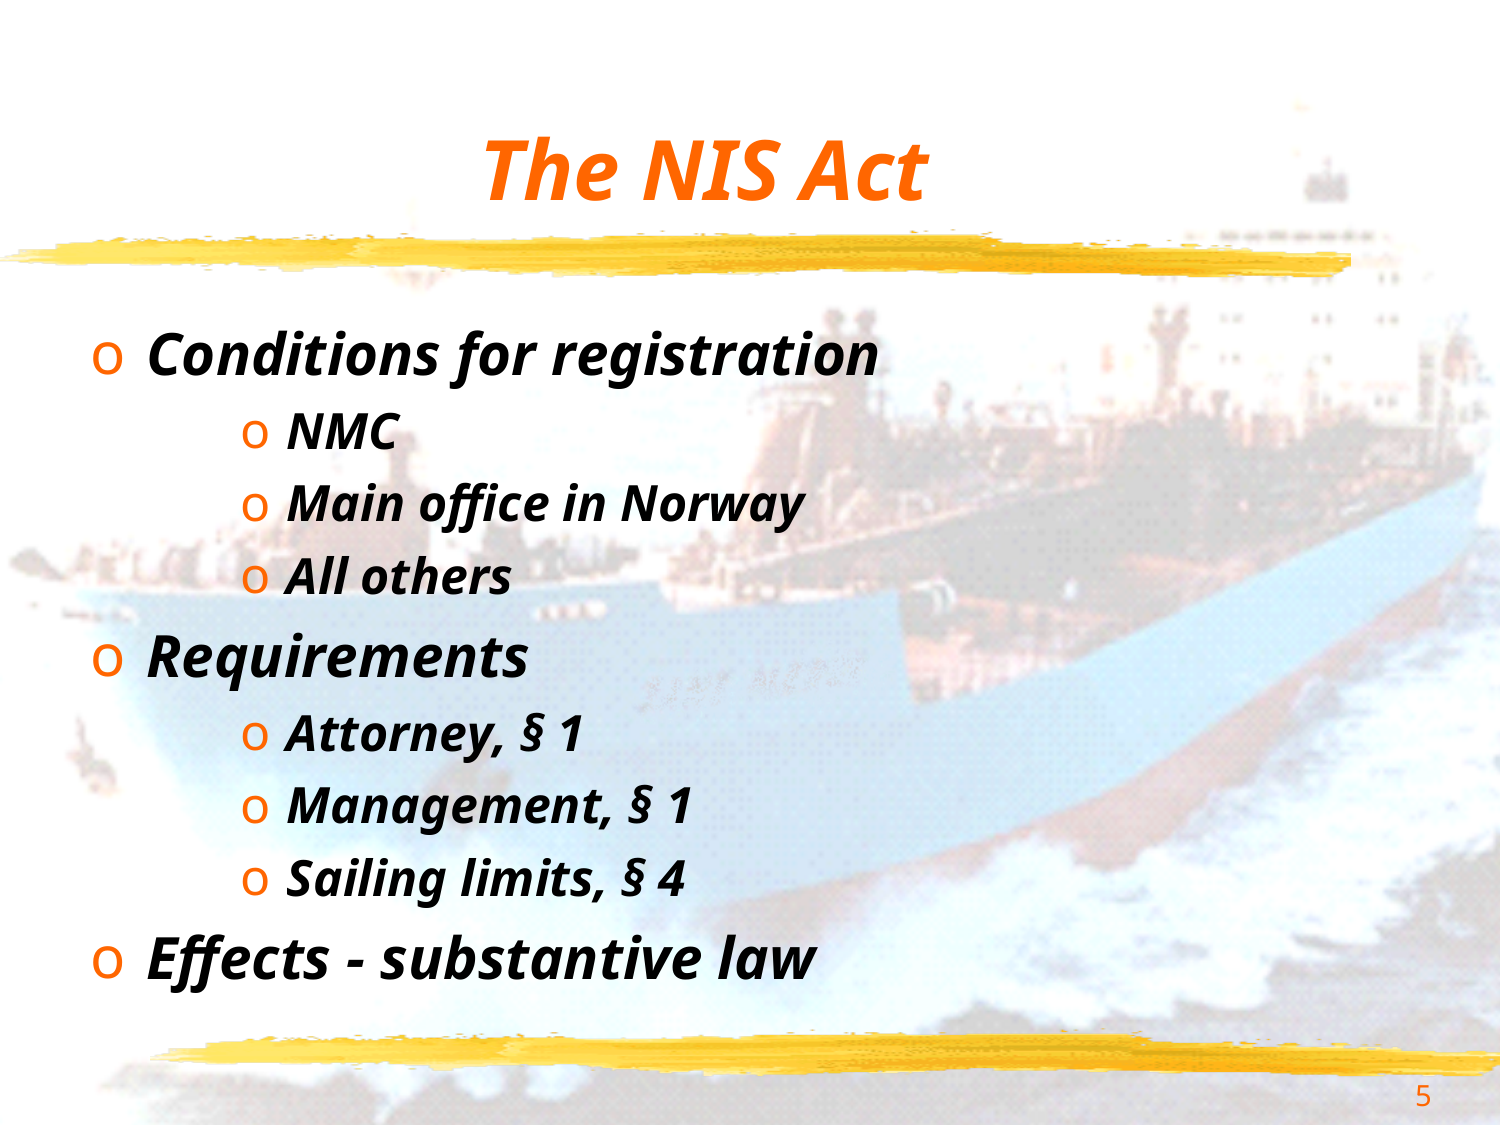

# The NIS Act
Conditions for registration
NMC
Main office in Norway
All others
Requirements
Attorney, § 1
Management, § 1
Sailing limits, § 4
Effects - substantive law